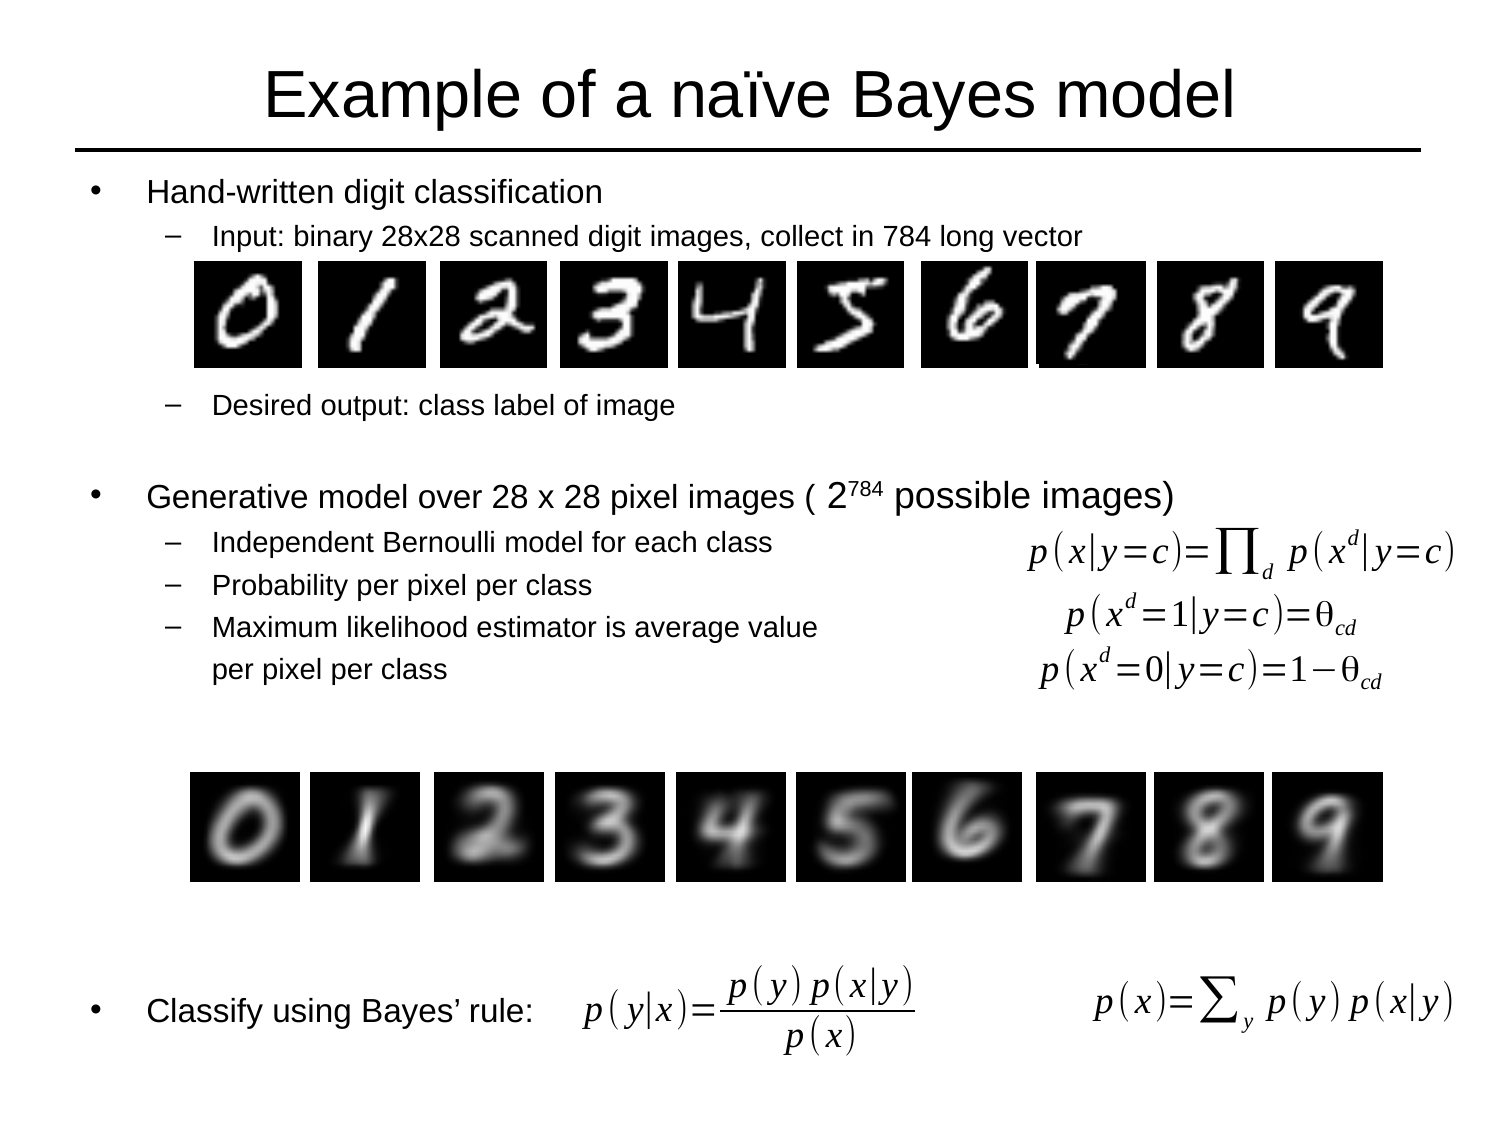

# Example of a naïve Bayes model
Hand-written digit classification
Input: binary 28x28 scanned digit images, collect in 784 long vector
Desired output: class label of image
Generative model over 28 x 28 pixel images ( 2784 possible images)
Independent Bernoulli model for each class
Probability per pixel per class
Maximum likelihood estimator is average value
	per pixel per class
Classify using Bayes’ rule: